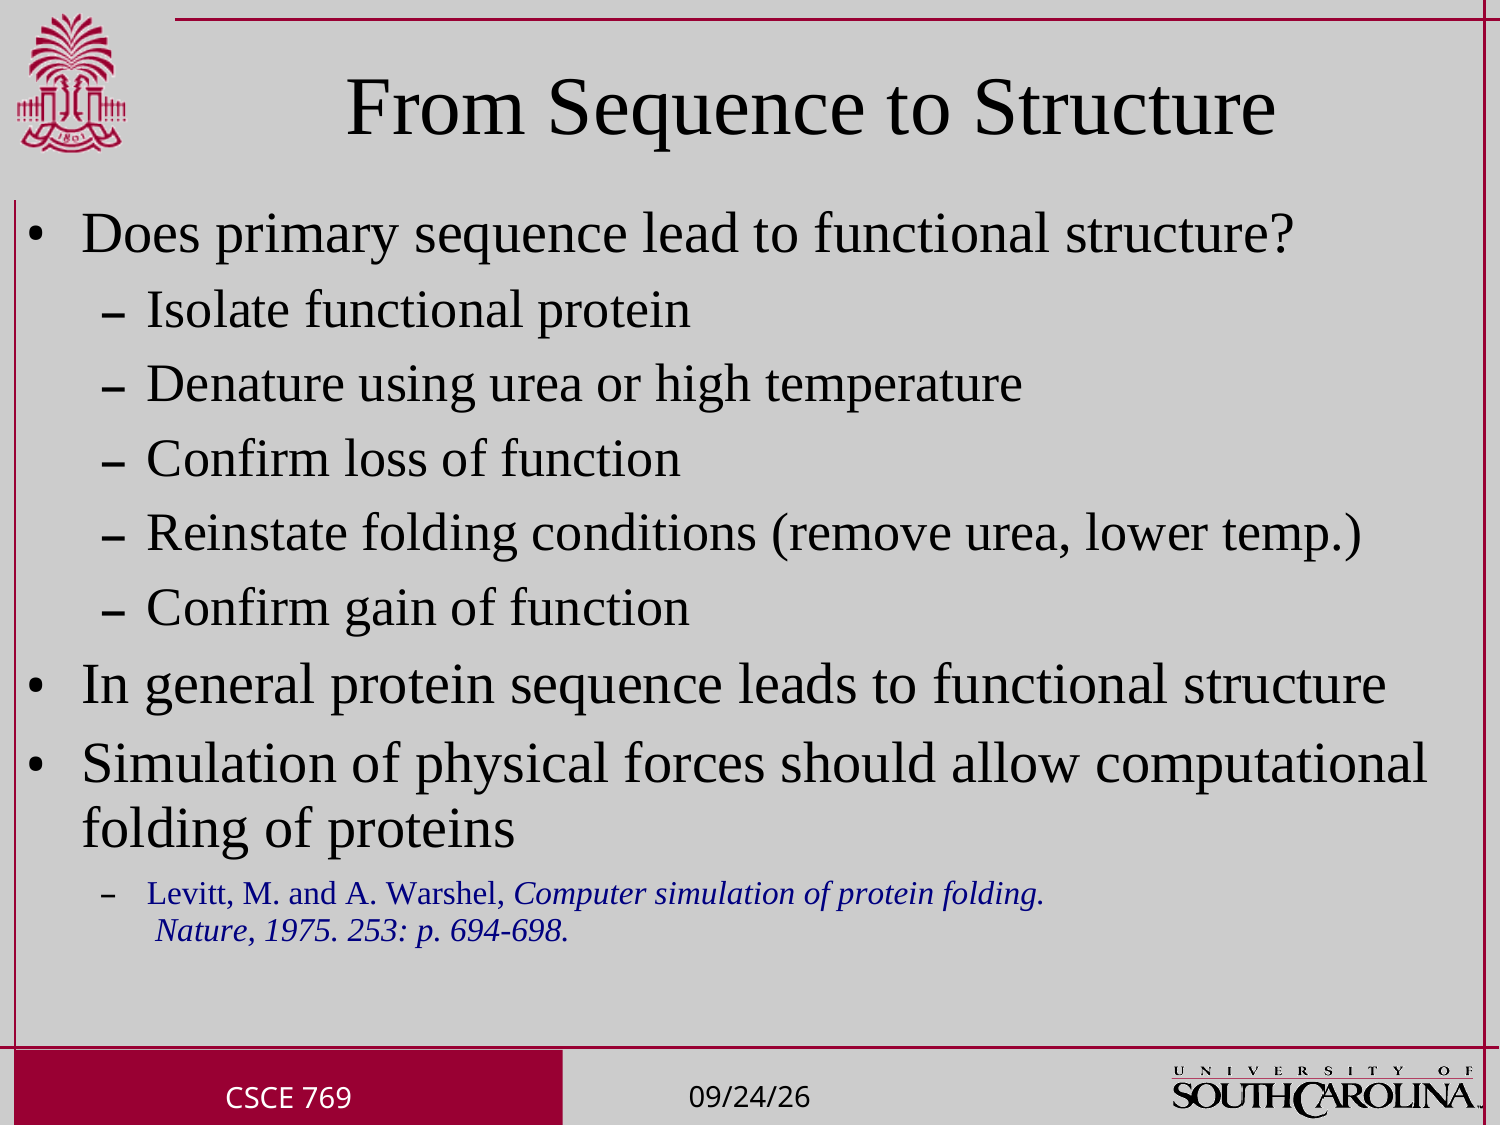

# From Sequence to Structure
Does primary sequence lead to functional structure?
Isolate functional protein
Denature using urea or high temperature
Confirm loss of function
Reinstate folding conditions (remove urea, lower temp.)
Confirm gain of function
In general protein sequence leads to functional structure
Simulation of physical forces should allow computational folding of proteins
Levitt, M. and A. Warshel, Computer simulation of protein folding. Nature, 1975. 253: p. 694-698.